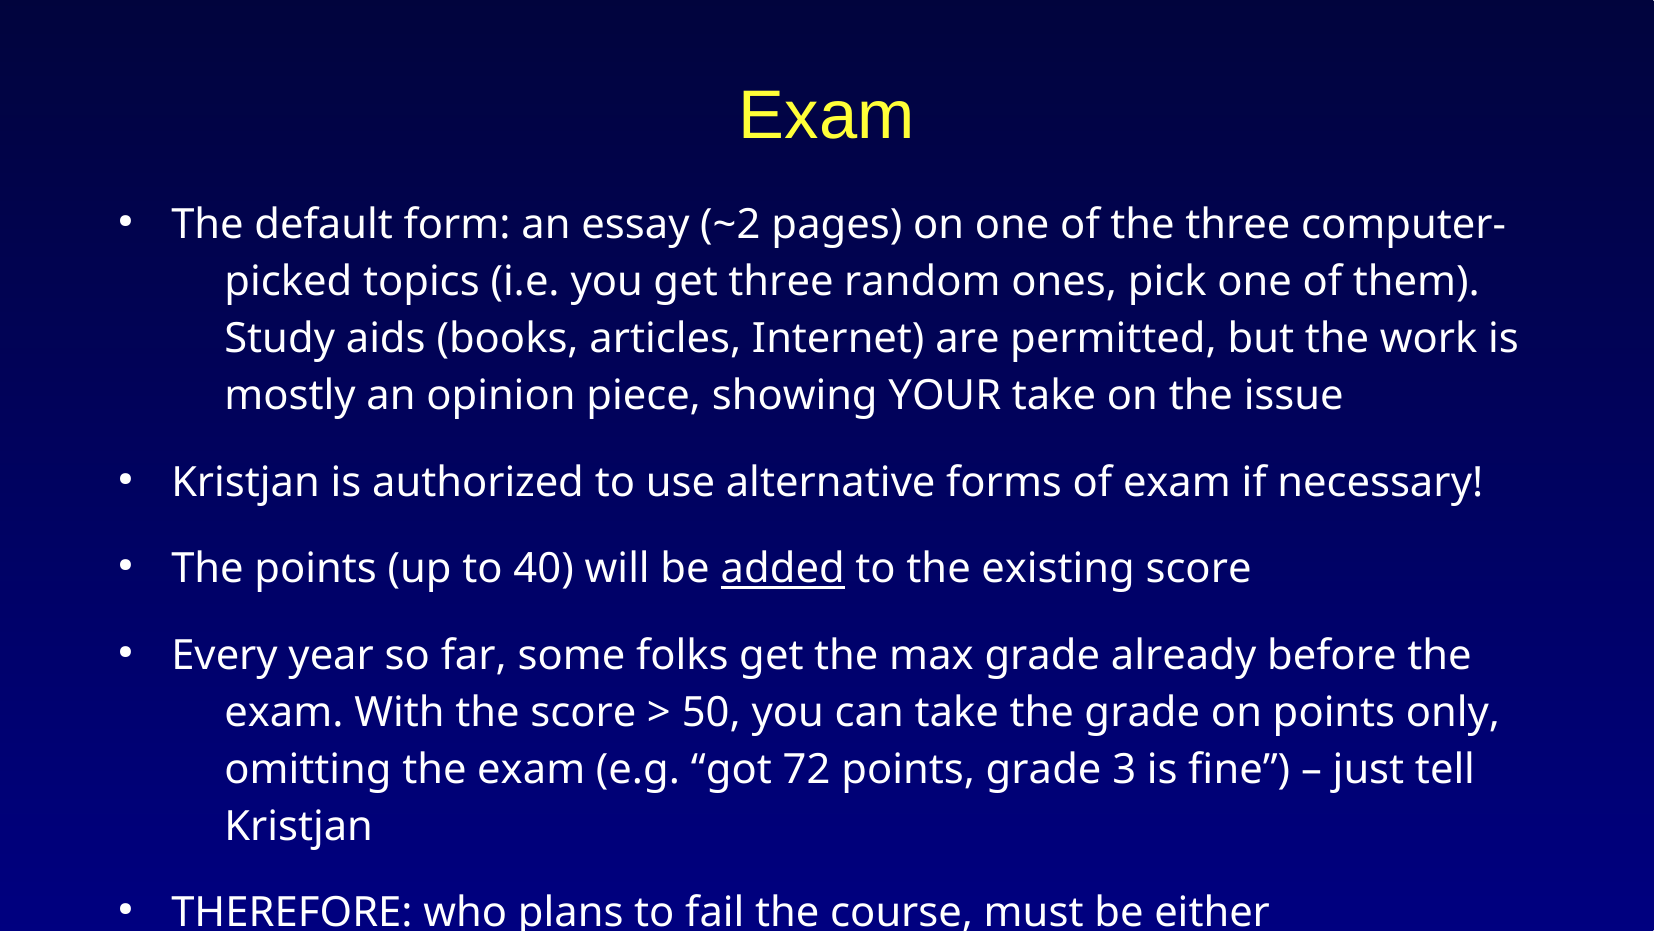

# Exam
The default form: an essay (~2 pages) on one of the three computer-picked topics (i.e. you get three random ones, pick one of them). Study aids (books, articles, Internet) are permitted, but the work is mostly an opinion piece, showing YOUR take on the issue
Kristjan is authorized to use alternative forms of exam if necessary!
The points (up to 40) will be added to the existing score
Every year so far, some folks get the max grade already before the exam. With the score > 50, you can take the grade on points only, omitting the exam (e.g. “got 72 points, grade 3 is fine”) – just tell Kristjan
THEREFORE: who plans to fail the course, must be either
a) extraordinarily thick, or b) supremely lazy